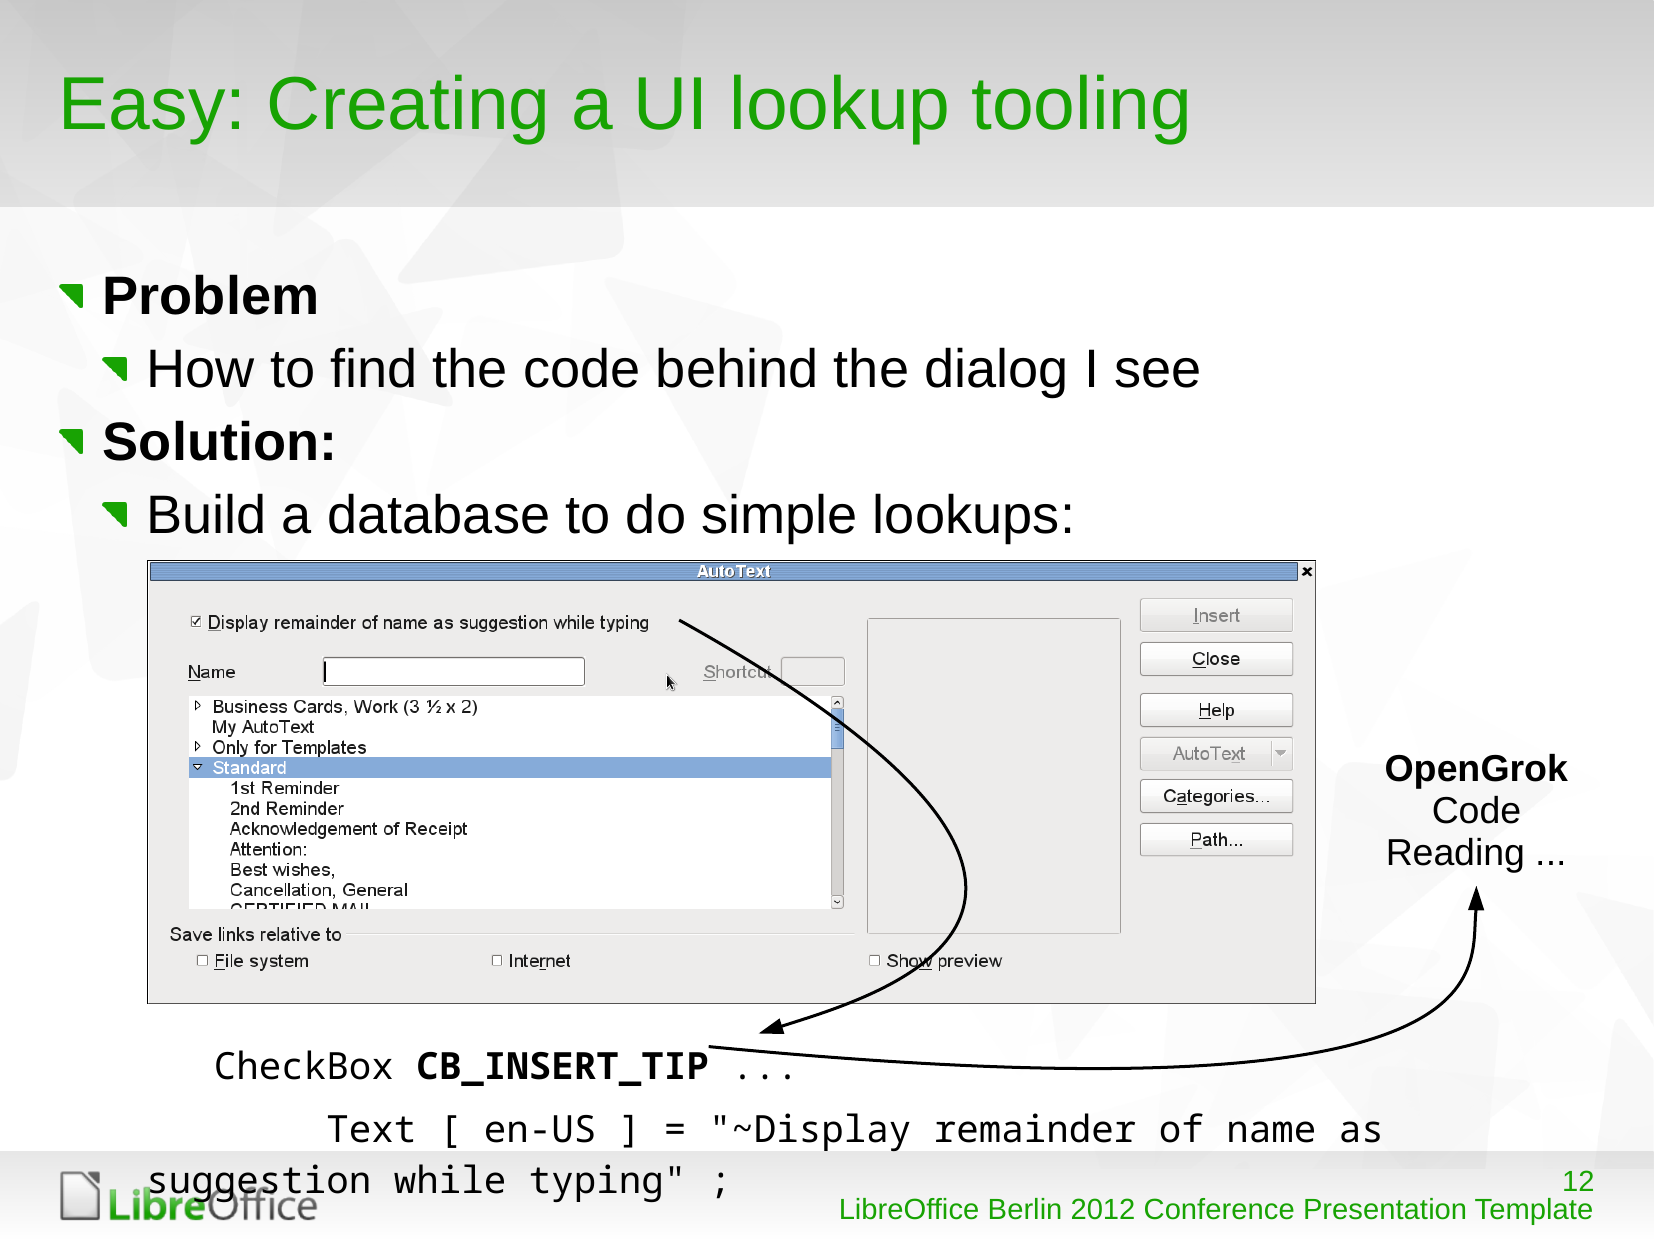

# Easy: Creating a UI lookup tooling
Problem
How to find the code behind the dialog I see
Solution:
Build a database to do simple lookups:
 CheckBox CB_INSERT_TIP ...
 Text [ en-US ] = "~Display remainder of name as suggestion while typing" ;
OpenGrok
Code
Reading ...
12
LibreOffice Berlin 2012 Conference Presentation Template